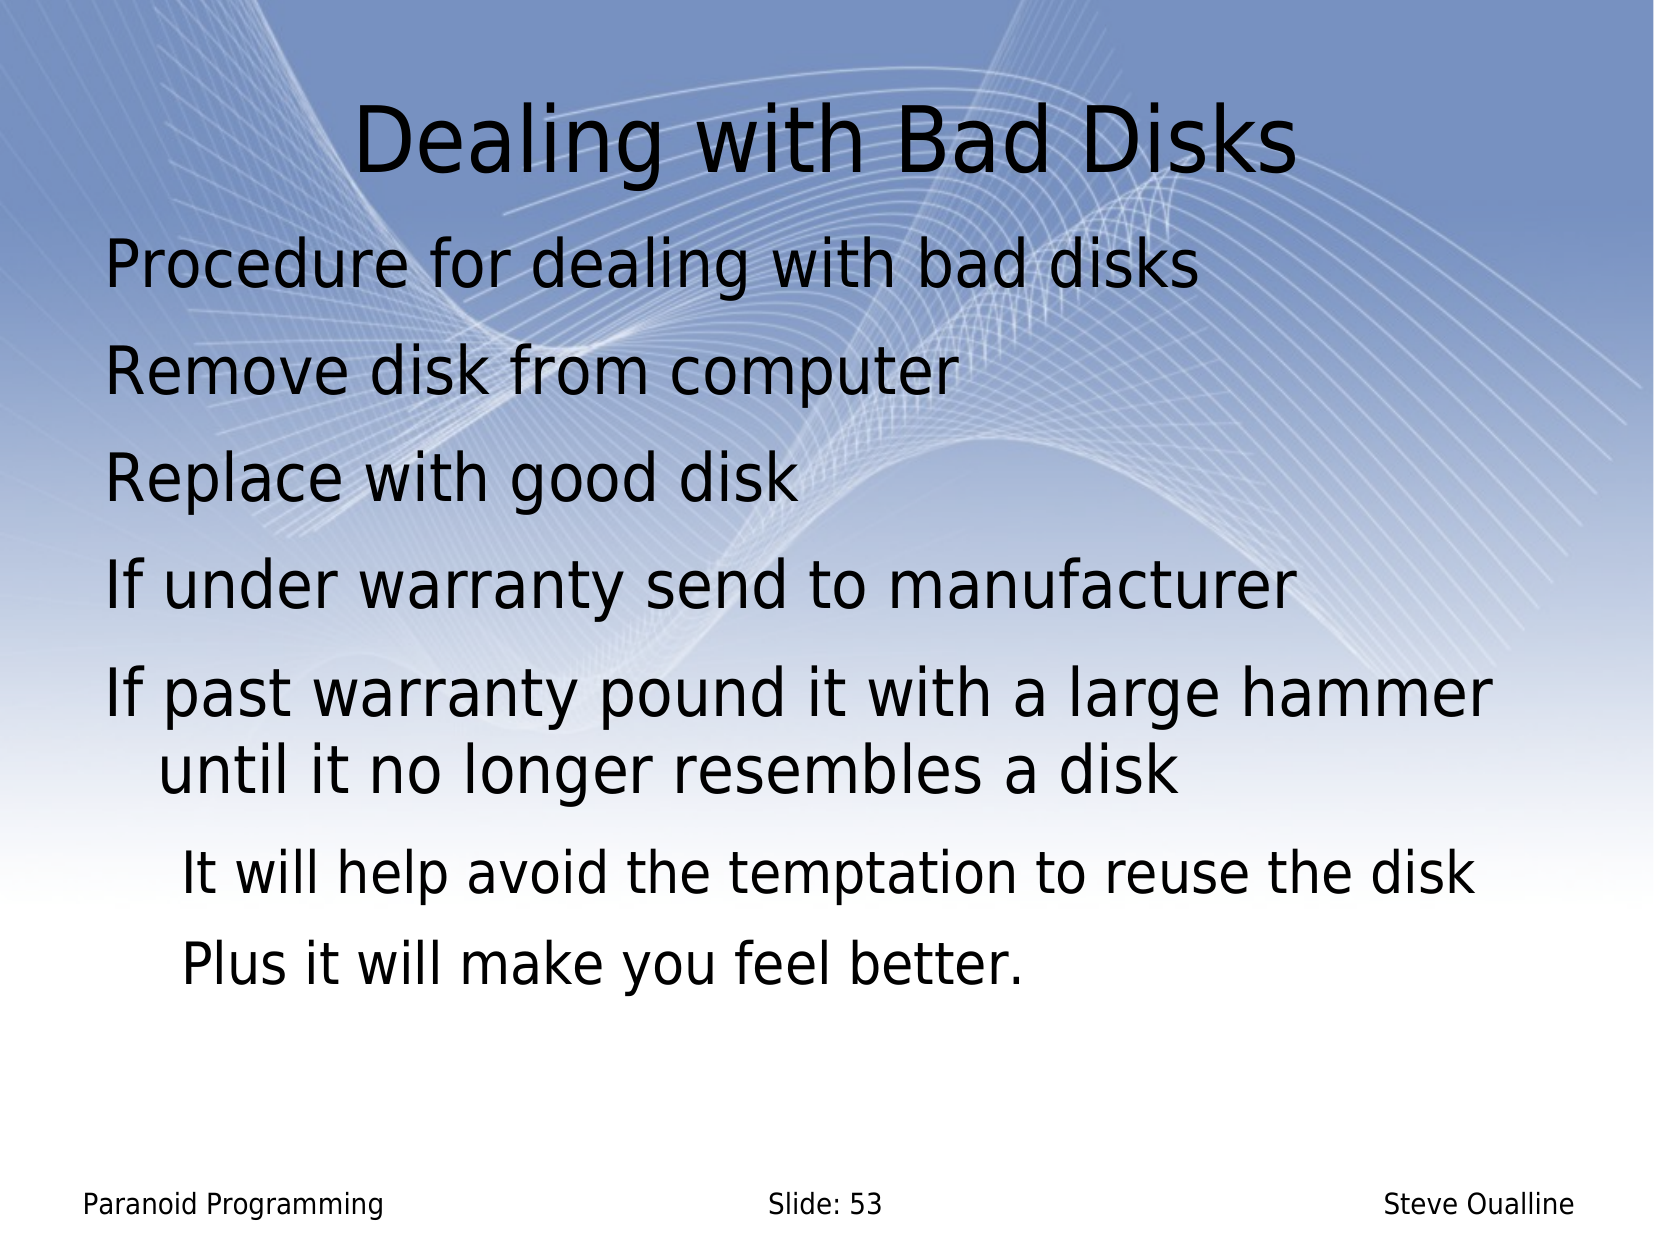

# Dealing with Bad Disks
Procedure for dealing with bad disks
Remove disk from computer
Replace with good disk
If under warranty send to manufacturer
If past warranty pound it with a large hammer until it no longer resembles a disk
It will help avoid the temptation to reuse the disk
Plus it will make you feel better.
Paranoid Programming
Steve Oualline
53